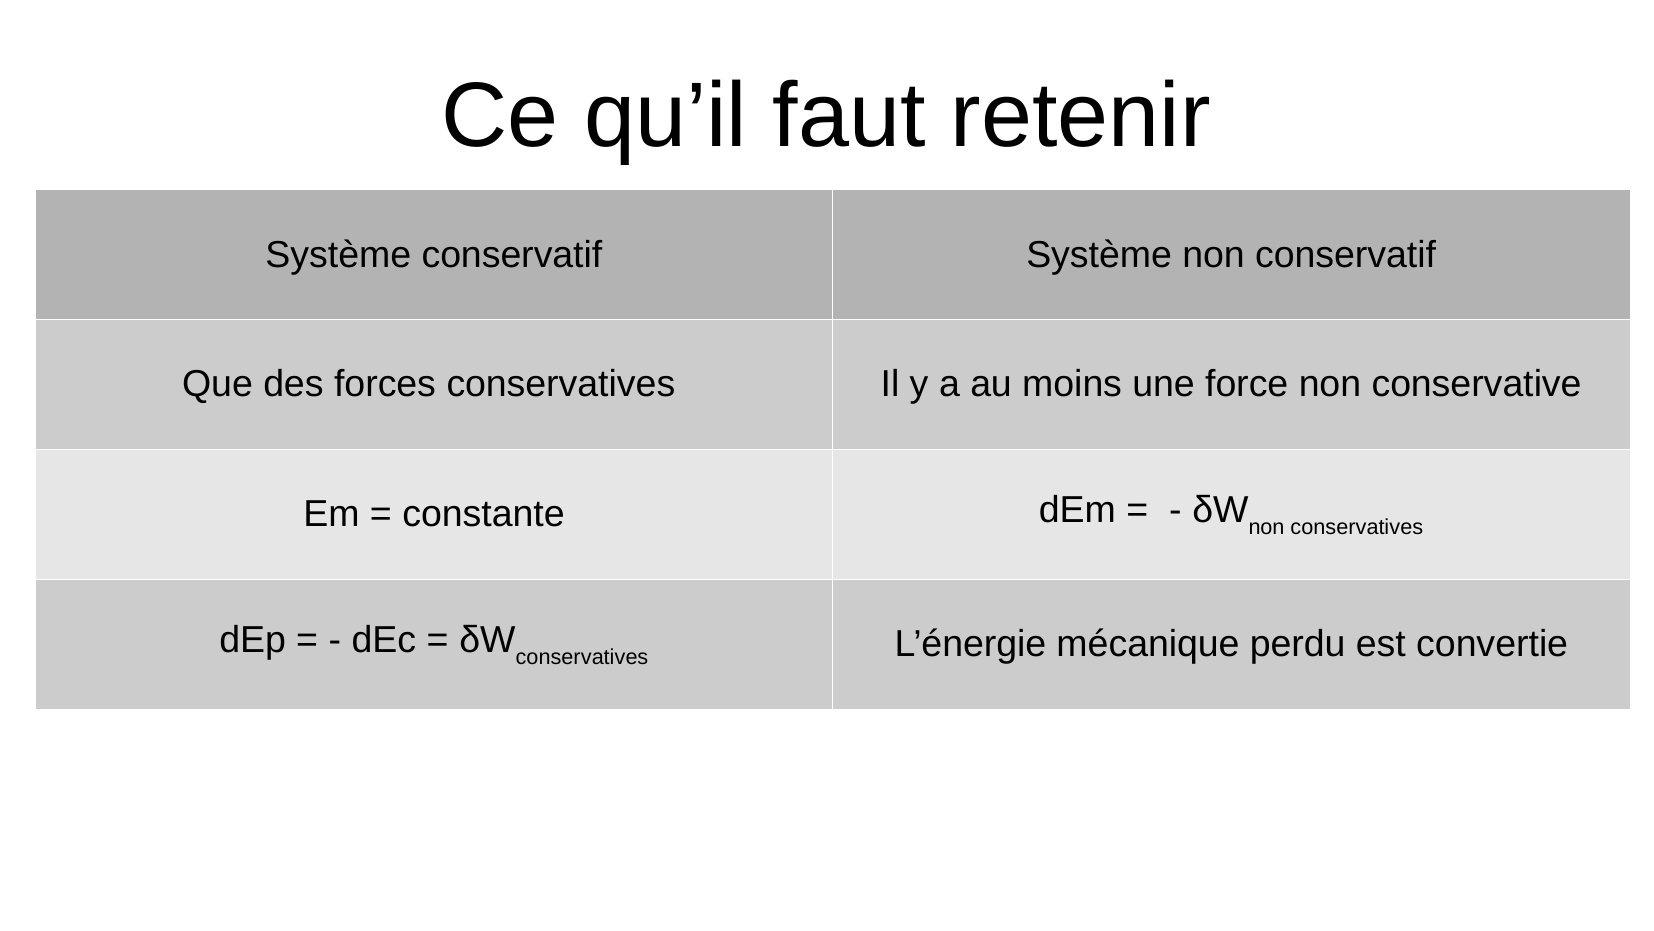

# Ce qu’il faut retenir
| Système conservatif | Système non conservatif |
| --- | --- |
| Que des forces conservatives | Il y a au moins une force non conservative |
| Em = constante | dEm = - δWnon conservatives |
| dEp = - dEc = δWconservatives | L’énergie mécanique perdu est convertie |